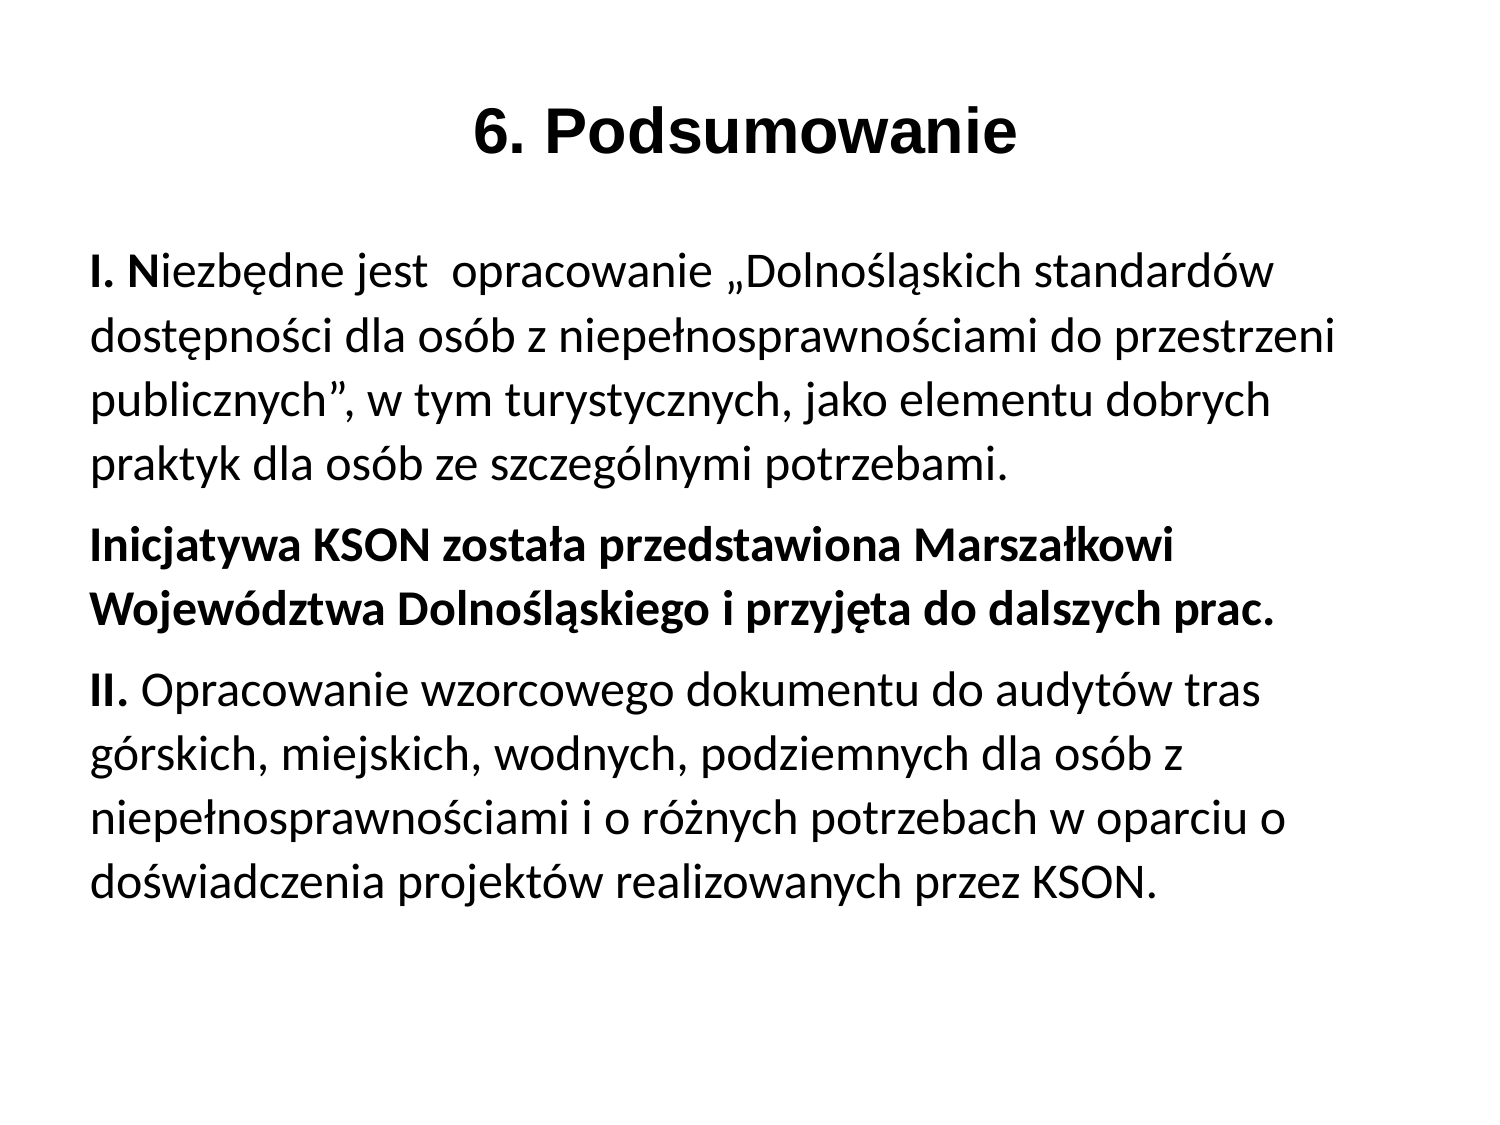

# 6. Podsumowanie
I. Niezbędne jest opracowanie „Dolnośląskich standardów dostępności dla osób z niepełnosprawnościami do przestrzeni publicznych”, w tym turystycznych, jako elementu dobrych praktyk dla osób ze szczególnymi potrzebami.
Inicjatywa KSON została przedstawiona Marszałkowi Województwa Dolnośląskiego i przyjęta do dalszych prac.
II. Opracowanie wzorcowego dokumentu do audytów tras górskich, miejskich, wodnych, podziemnych dla osób z niepełnosprawnościami i o różnych potrzebach w oparciu o doświadczenia projektów realizowanych przez KSON.